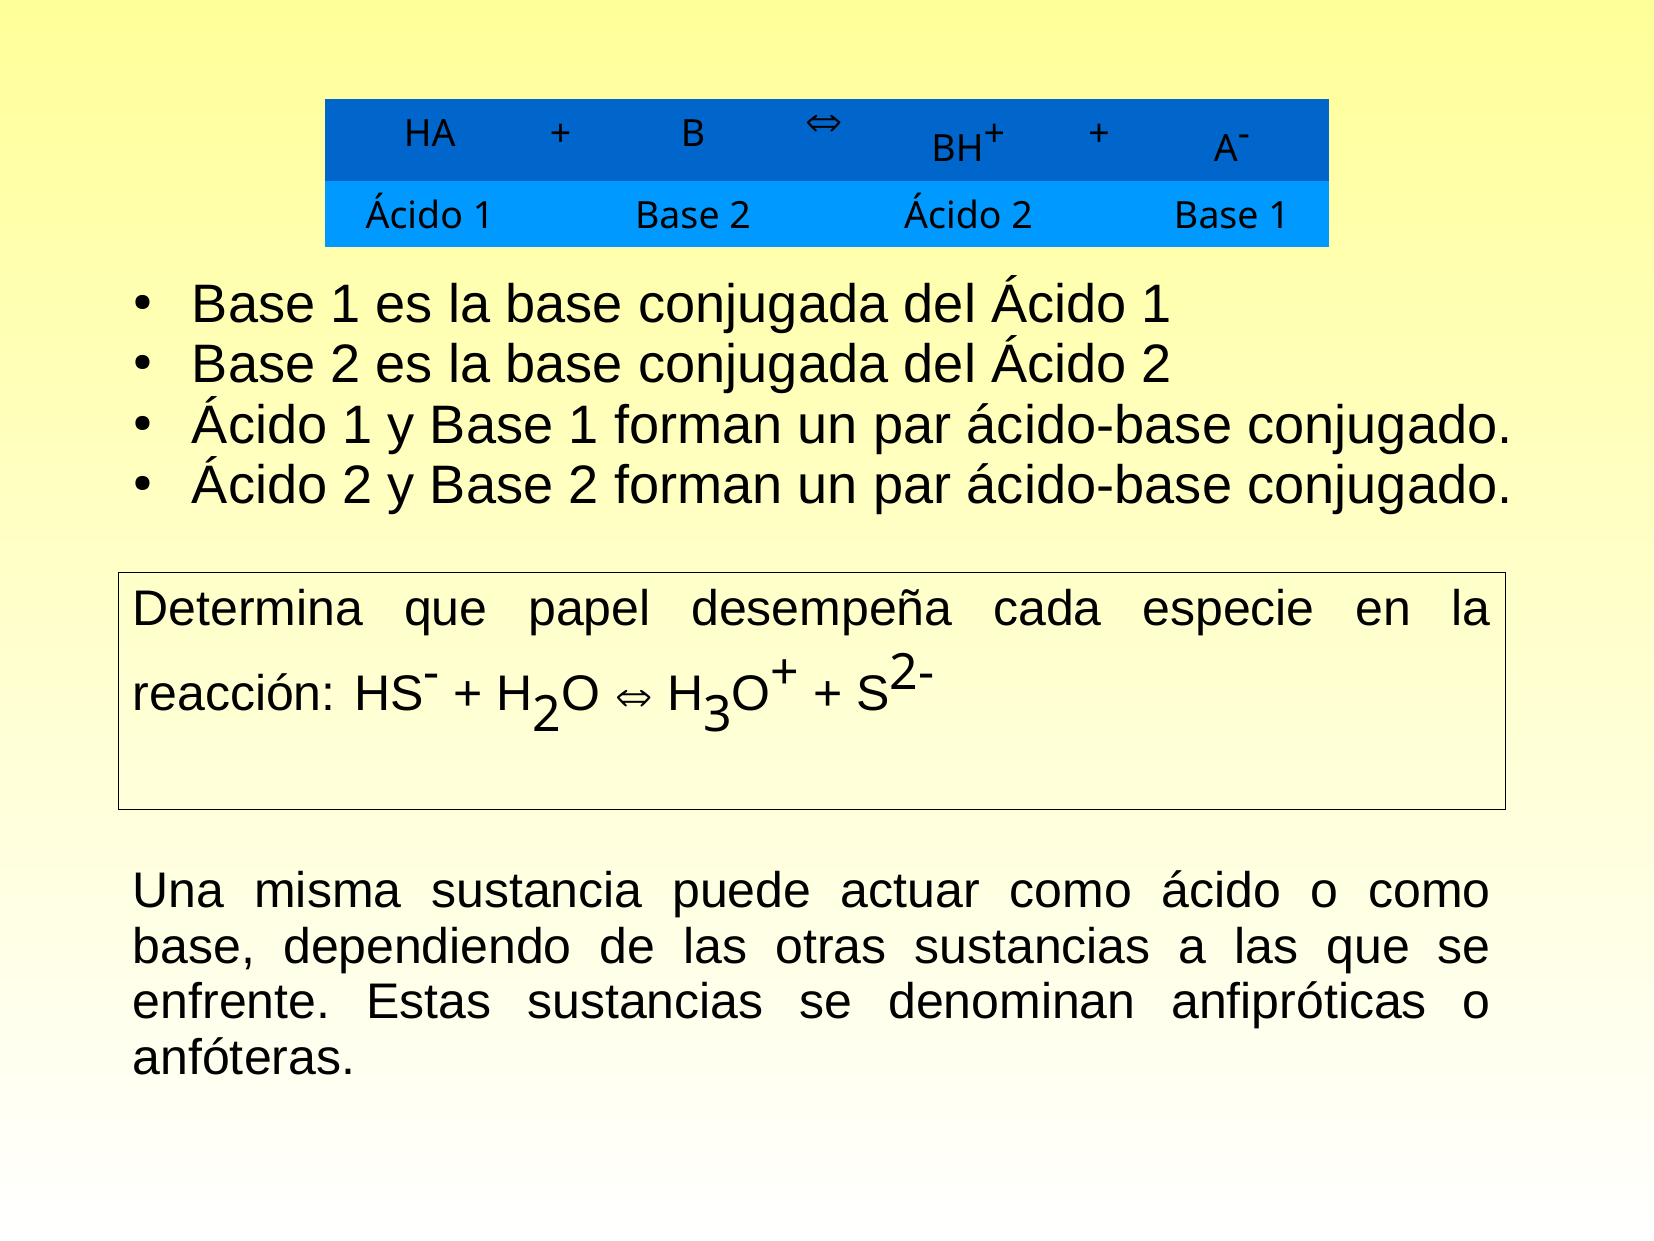

| HA | + | B |  | BH+ | + | A- |
| --- | --- | --- | --- | --- | --- | --- |
| Ácido 1 | | Base 2 | | Ácido 2 | | Base 1 |
Base 1 es la base conjugada del Ácido 1
Base 2 es la base conjugada del Ácido 2
Ácido 1 y Base 1 forman un par ácido-base conjugado.
Ácido 2 y Base 2 forman un par ácido-base conjugado.
Determina que papel desempeña cada especie en la reacción:	HS- + H2O  H3O+ + S2-
Una misma sustancia puede actuar como ácido o como base, dependiendo de las otras sustancias a las que se enfrente. Estas sustancias se denominan anfipróticas o anfóteras.